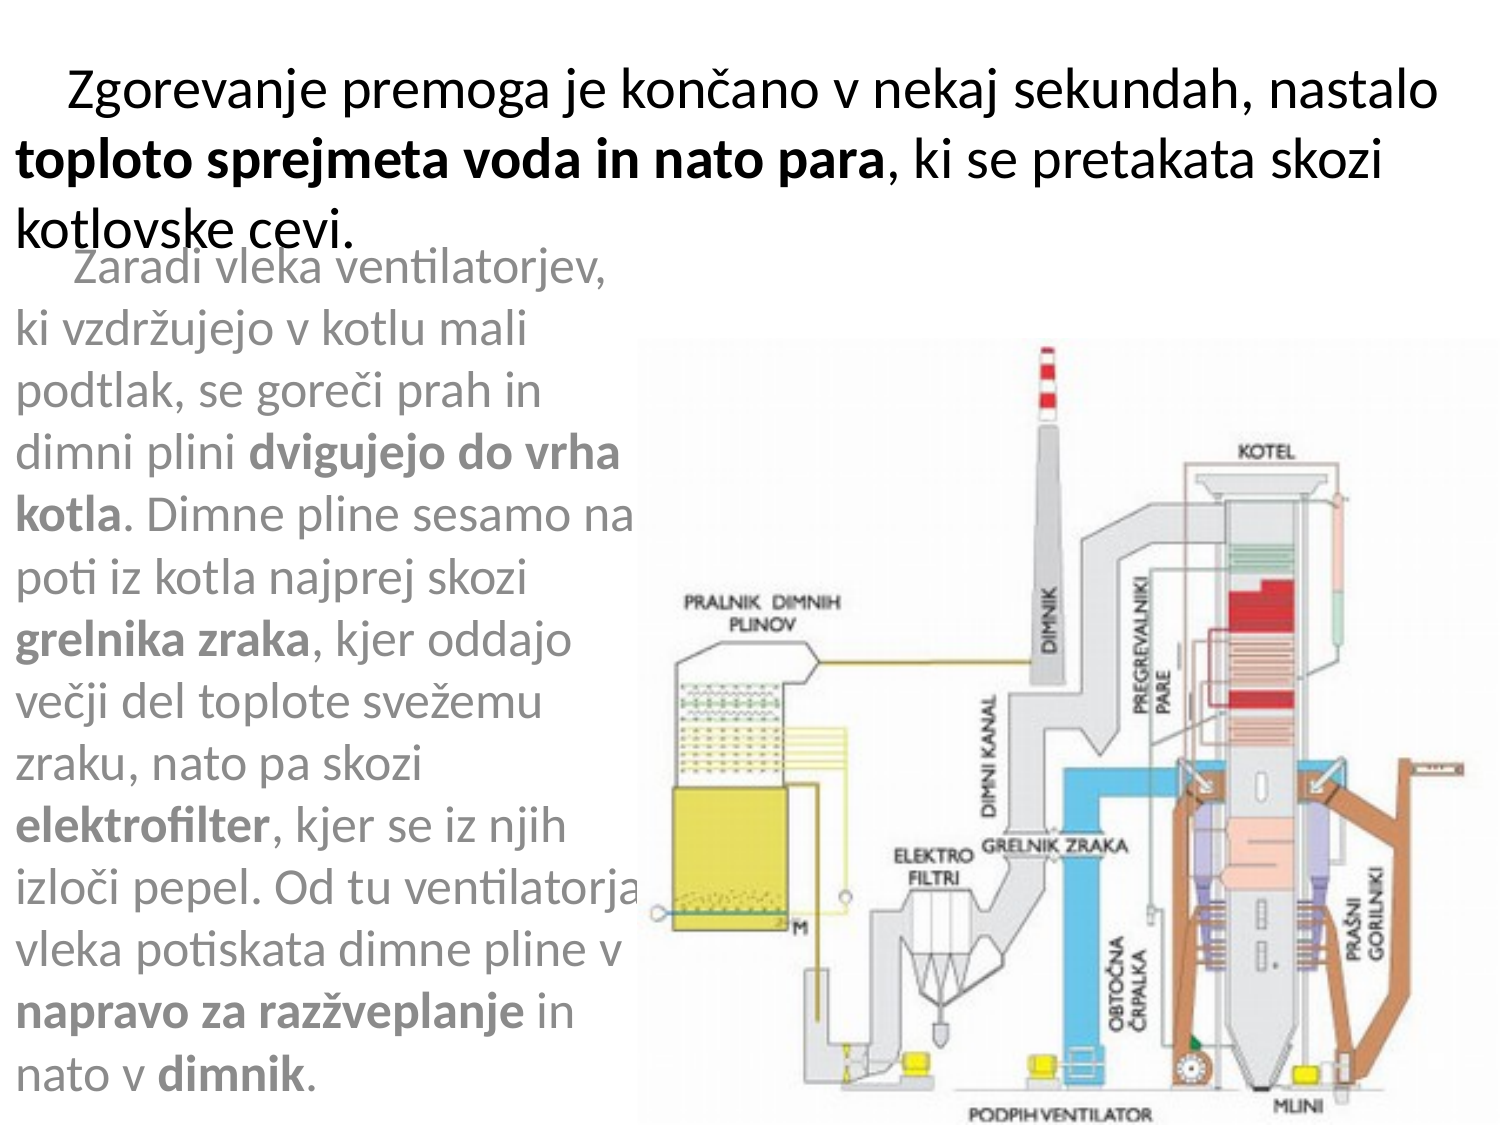

# Zgorevanje premoga je končano v nekaj sekundah, nastalo toploto sprejmeta voda in nato para, ki se pretakata skozi kotlovske cevi.
 Zaradi vleka ventilatorjev, ki vzdržujejo v kotlu mali podtlak, se goreči prah in dimni plini dvigujejo do vrha kotla. Dimne pline sesamo na poti iz kotla najprej skozi grelnika zraka, kjer oddajo večji del toplote svežemu zraku, nato pa skozi elektrofilter, kjer se iz njih izloči pepel. Od tu ventilatorja vleka potiskata dimne pline v napravo za razžveplanje in nato v dimnik.